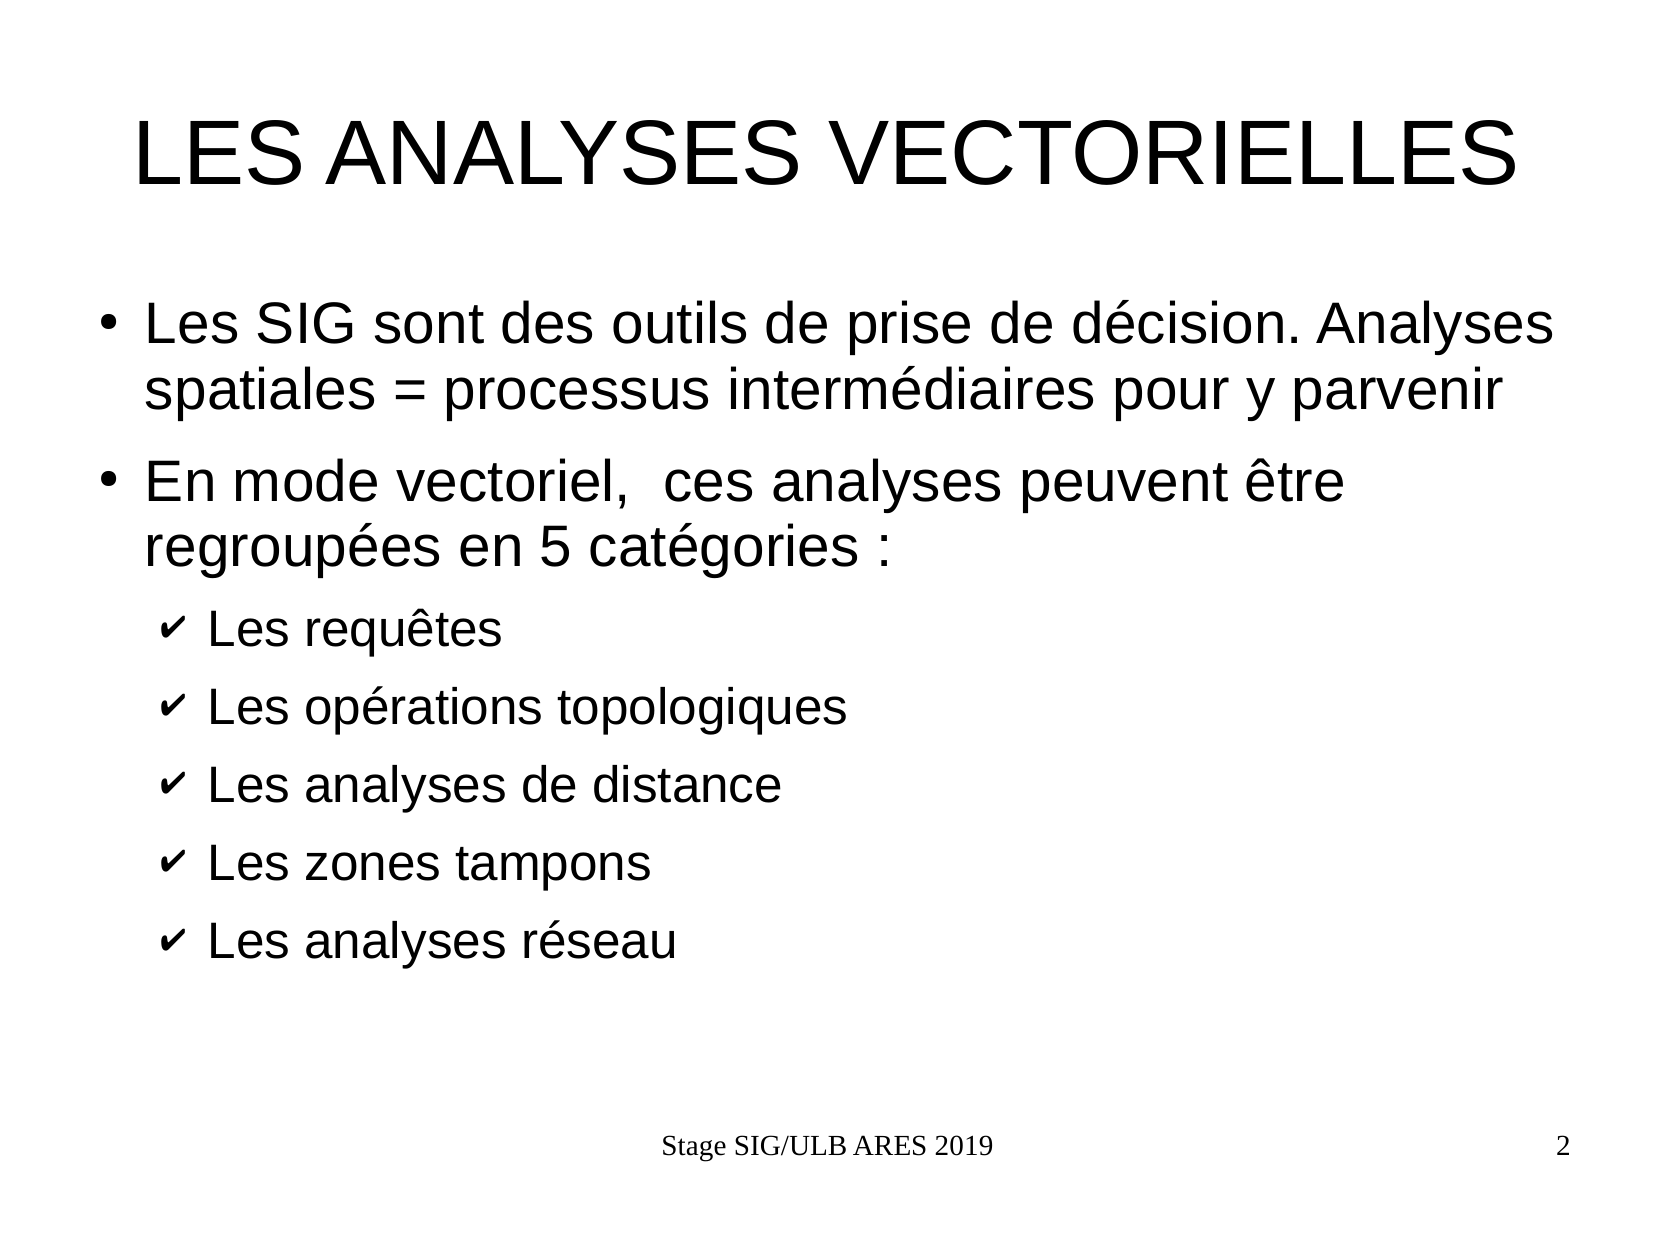

# LES ANALYSES VECTORIELLES
Les SIG sont des outils de prise de décision. Analyses spatiales = processus intermédiaires pour y parvenir
En mode vectoriel, ces analyses peuvent être regroupées en 5 catégories :
Les requêtes
Les opérations topologiques
Les analyses de distance
Les zones tampons
Les analyses réseau
Stage SIG/ULB ARES 2019
2